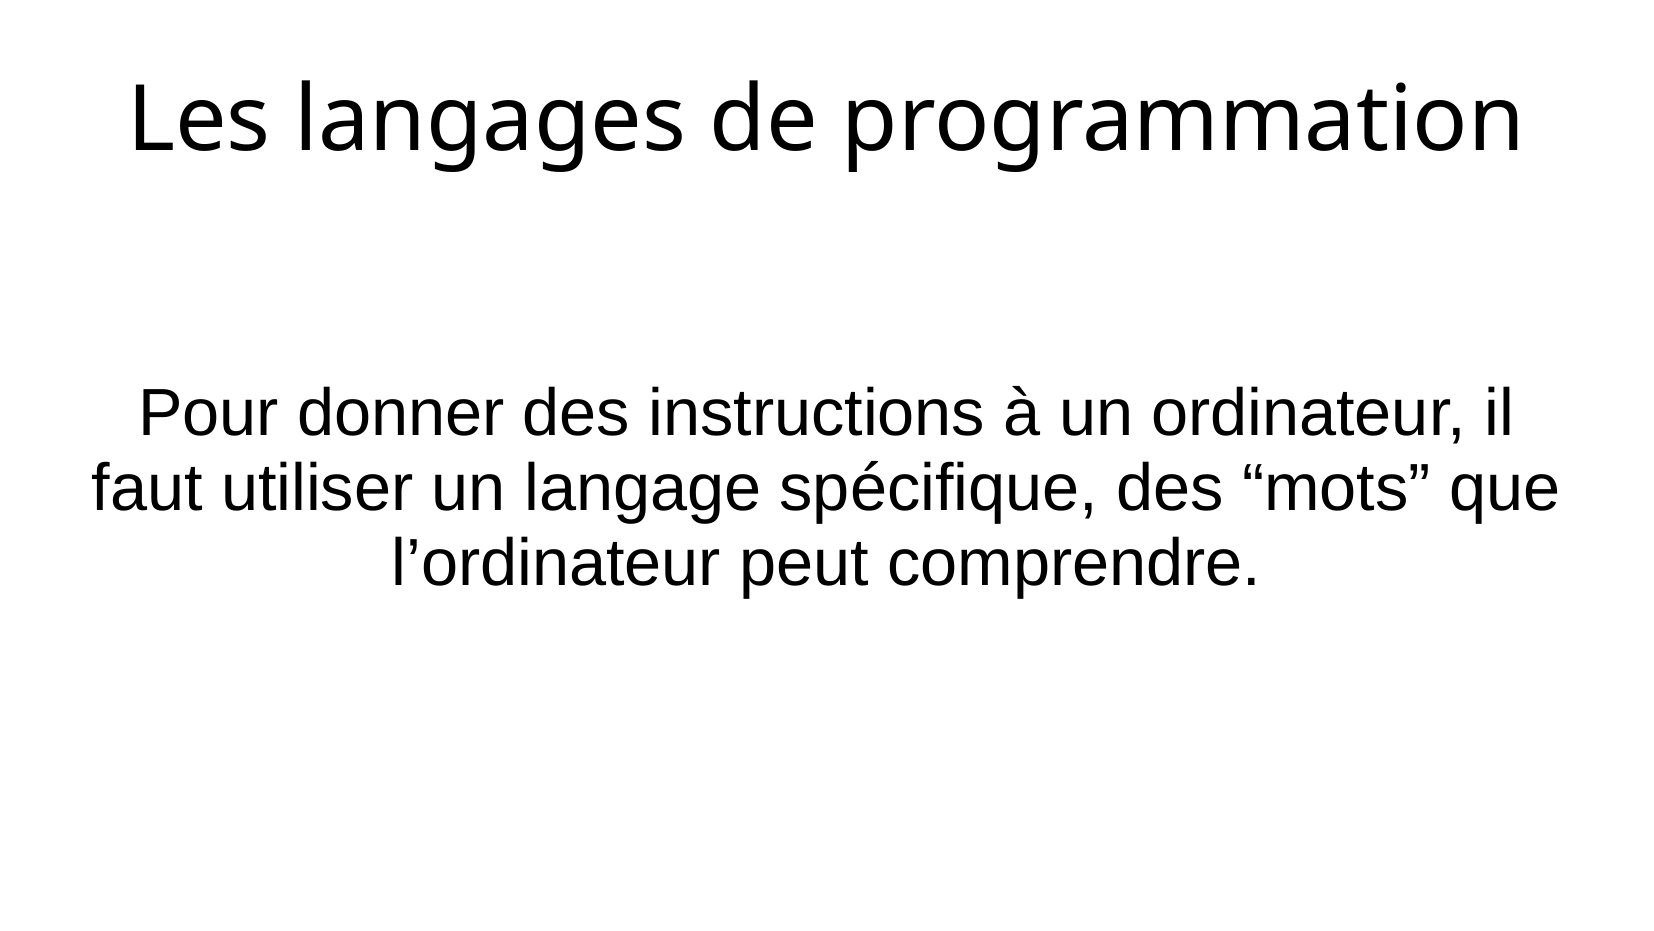

# Les langages de programmation
Pour donner des instructions à un ordinateur, il faut utiliser un langage spécifique, des “mots” que l’ordinateur peut comprendre.